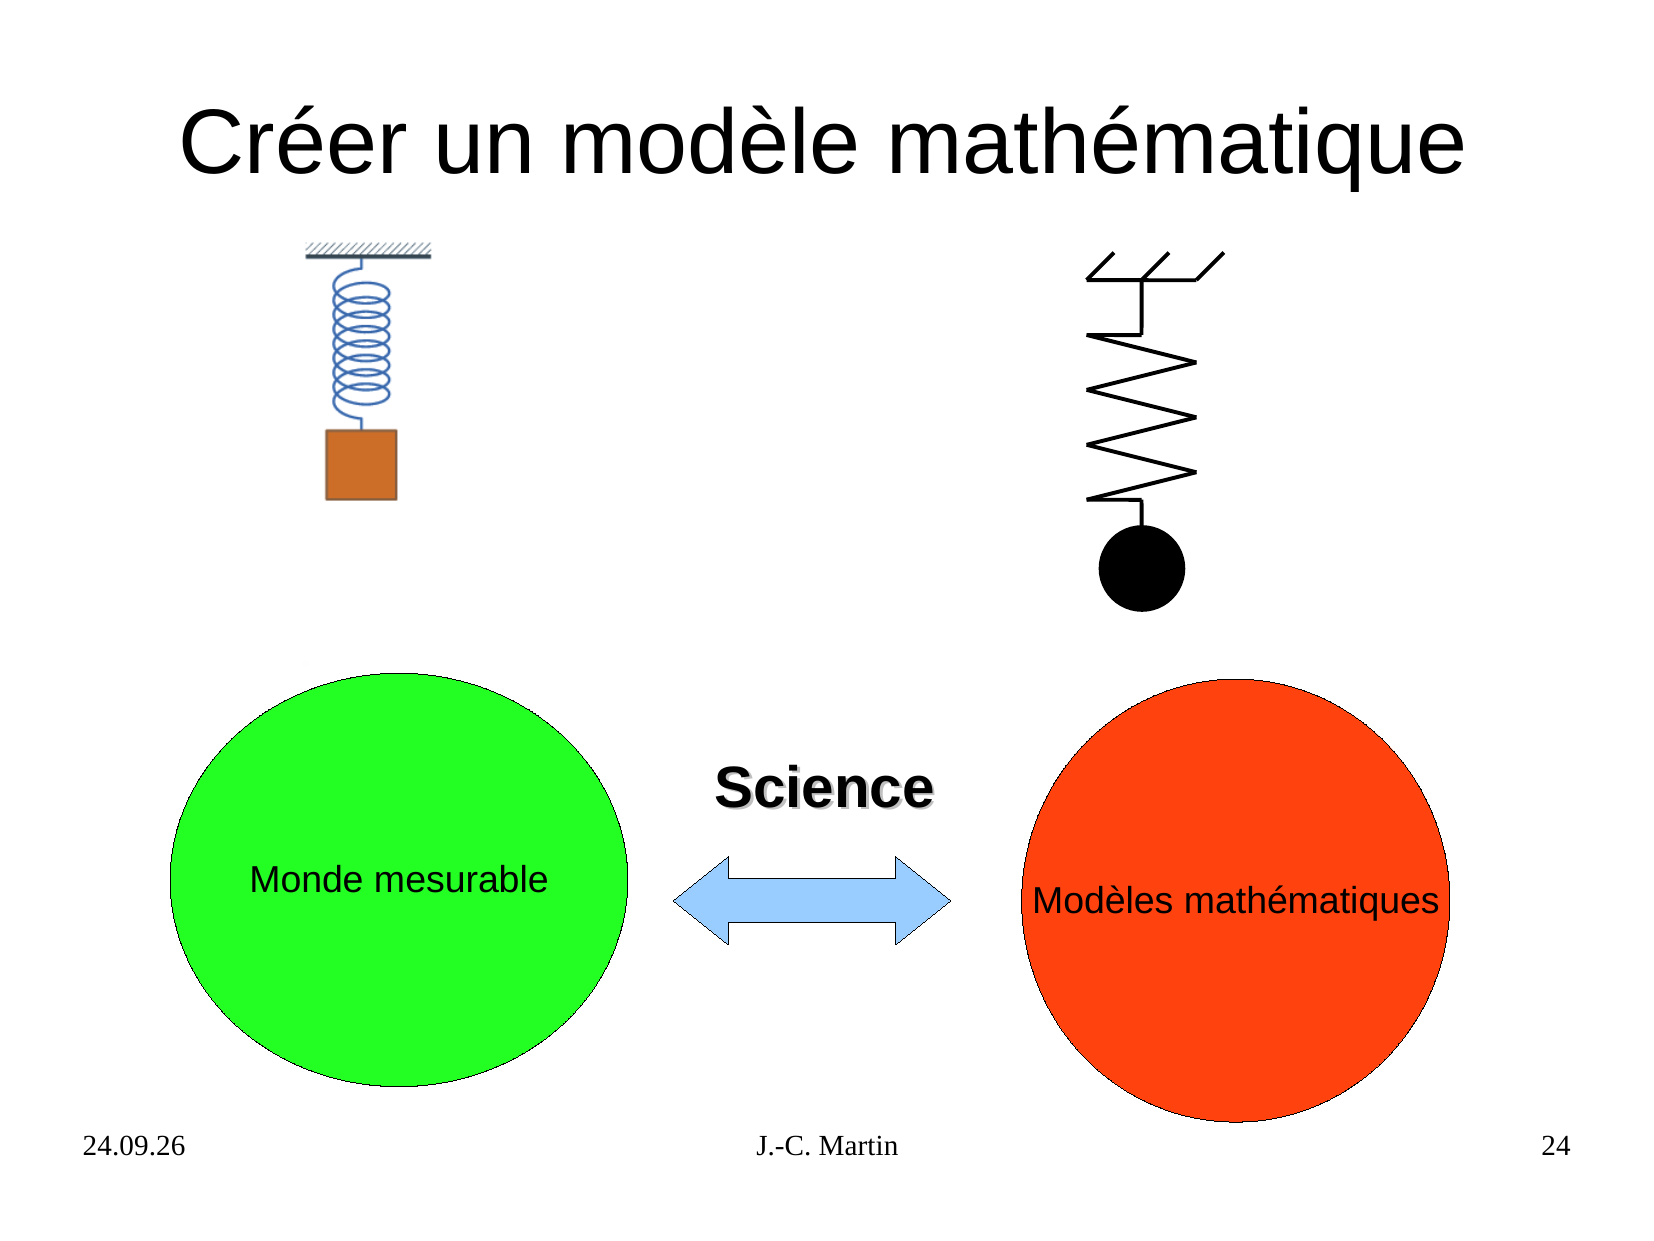

# Créer un modèle mathématique
Monde mesurable
Modèles mathématiques
Science
J.-C. Martin
24